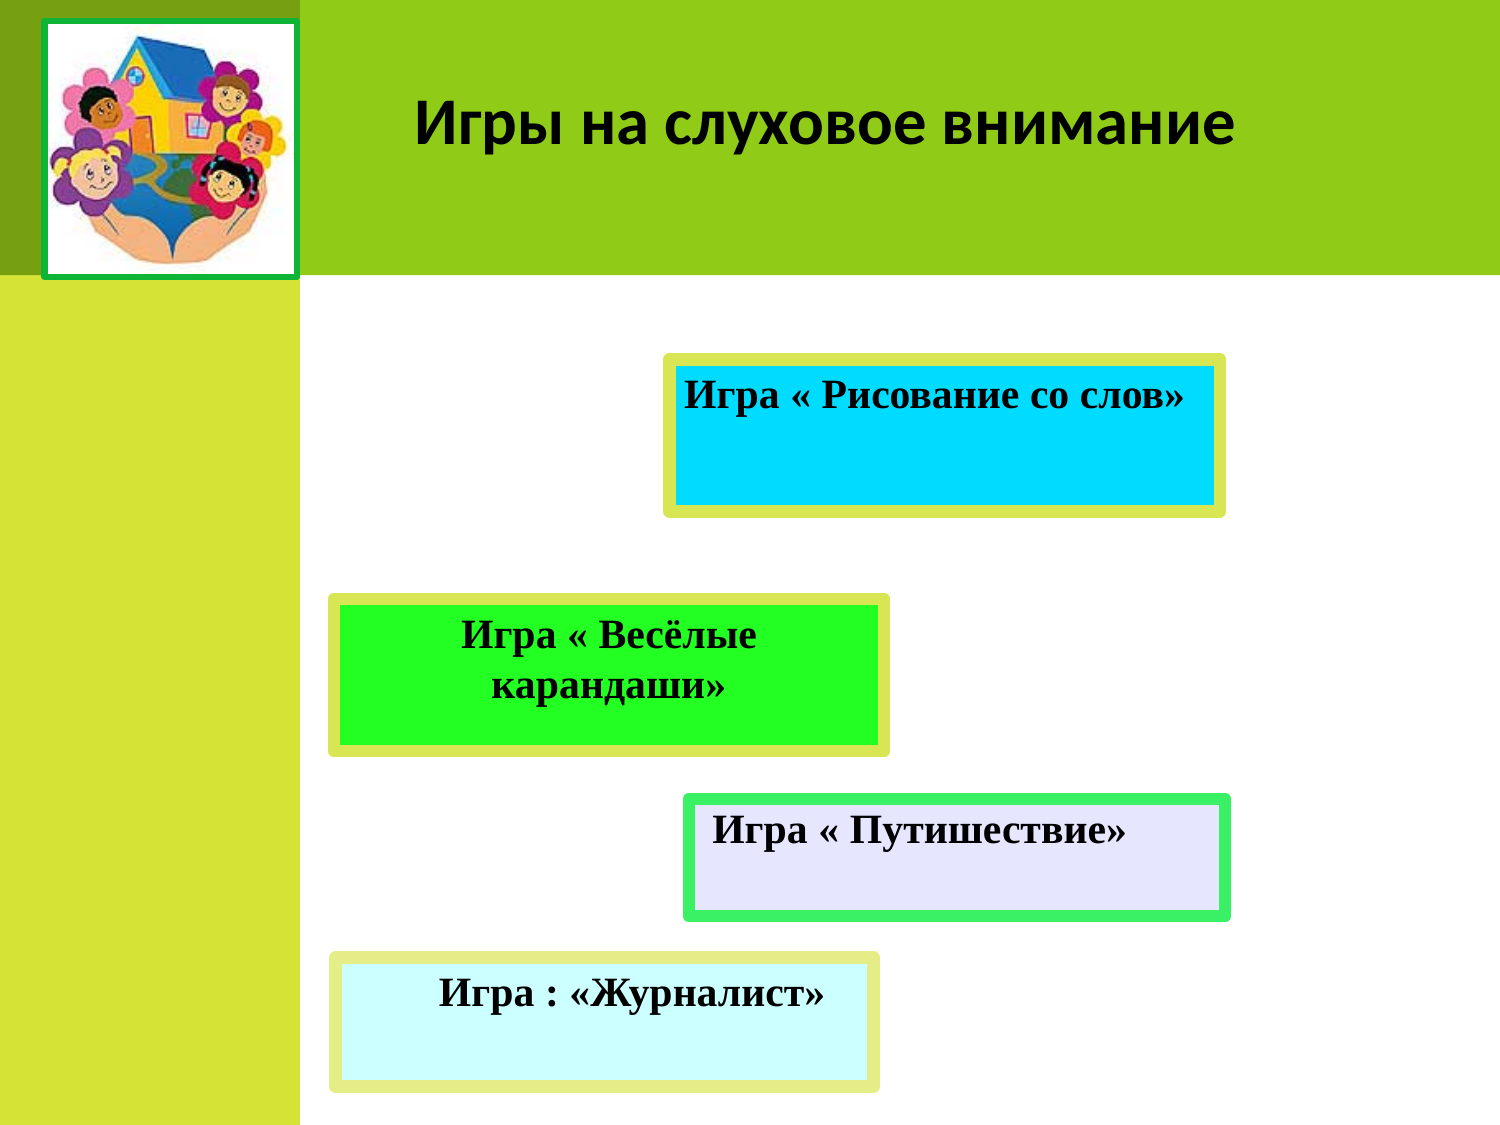

# Игры на слуховое внимание
Игра « Рисование со слов»
Игра « Весёлые карандаши»
 Игра « Путишествие»
Игра : «Журналист»